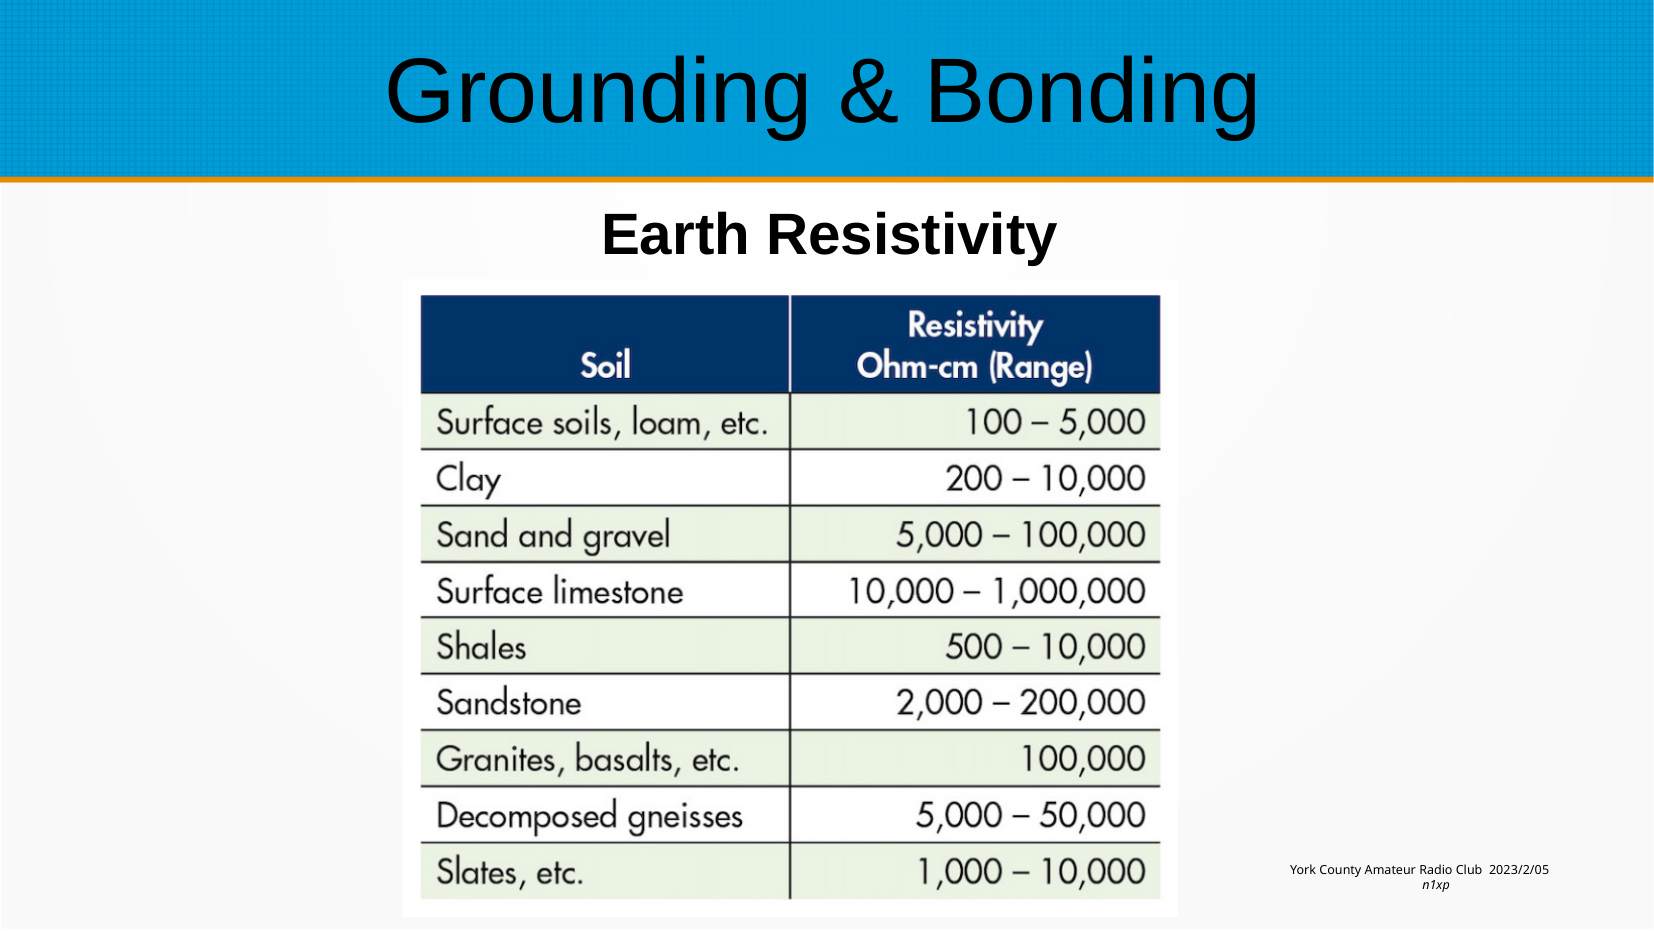

Grounding & Bonding
Earth Resistivity
York County Amateur Radio Club 2023/2/05
n1xp